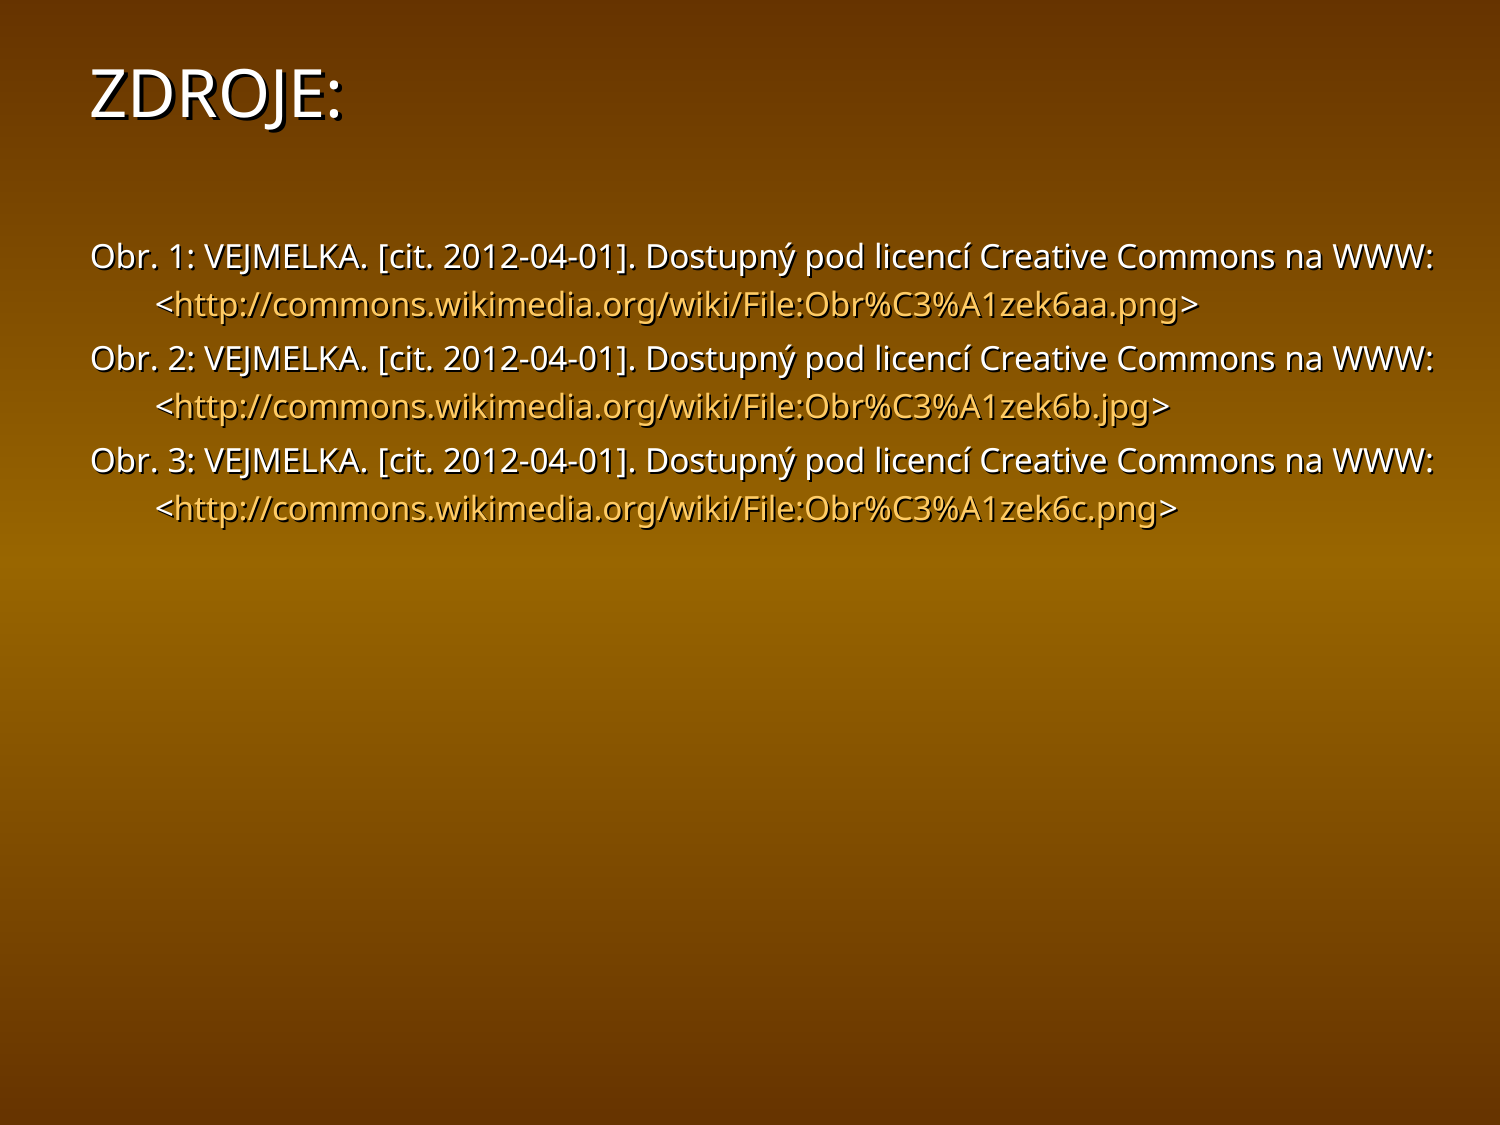

ZDROJE:
Obr. 1: VEJMELKA. [cit. 2012-04-01]. Dostupný pod licencí Creative Commons na WWW:
	 <http://commons.wikimedia.org/wiki/File:Obr%C3%A1zek6aa.png>
Obr. 2: VEJMELKA. [cit. 2012-04-01]. Dostupný pod licencí Creative Commons na WWW:
	 <http://commons.wikimedia.org/wiki/File:Obr%C3%A1zek6b.jpg>
Obr. 3: VEJMELKA. [cit. 2012-04-01]. Dostupný pod licencí Creative Commons na WWW:
	 <http://commons.wikimedia.org/wiki/File:Obr%C3%A1zek6c.png>